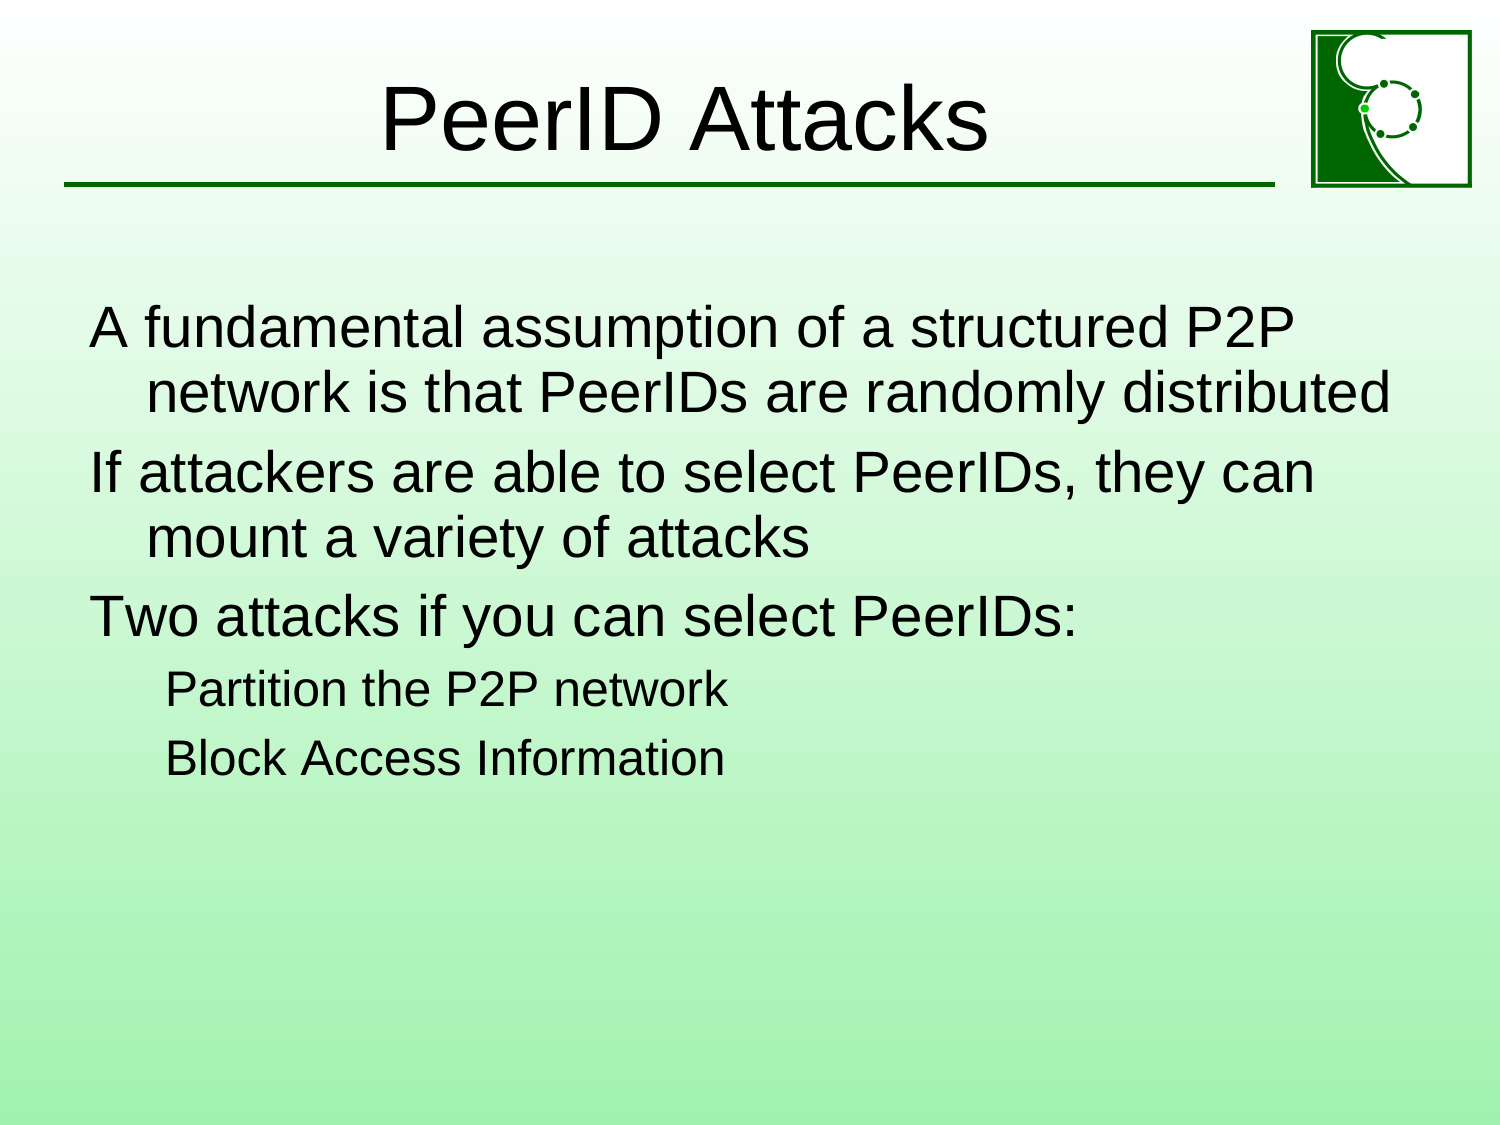

# PeerID Attacks
A fundamental assumption of a structured P2P network is that PeerIDs are randomly distributed
If attackers are able to select PeerIDs, they can mount a variety of attacks
Two attacks if you can select PeerIDs:
Partition the P2P network
Block Access Information